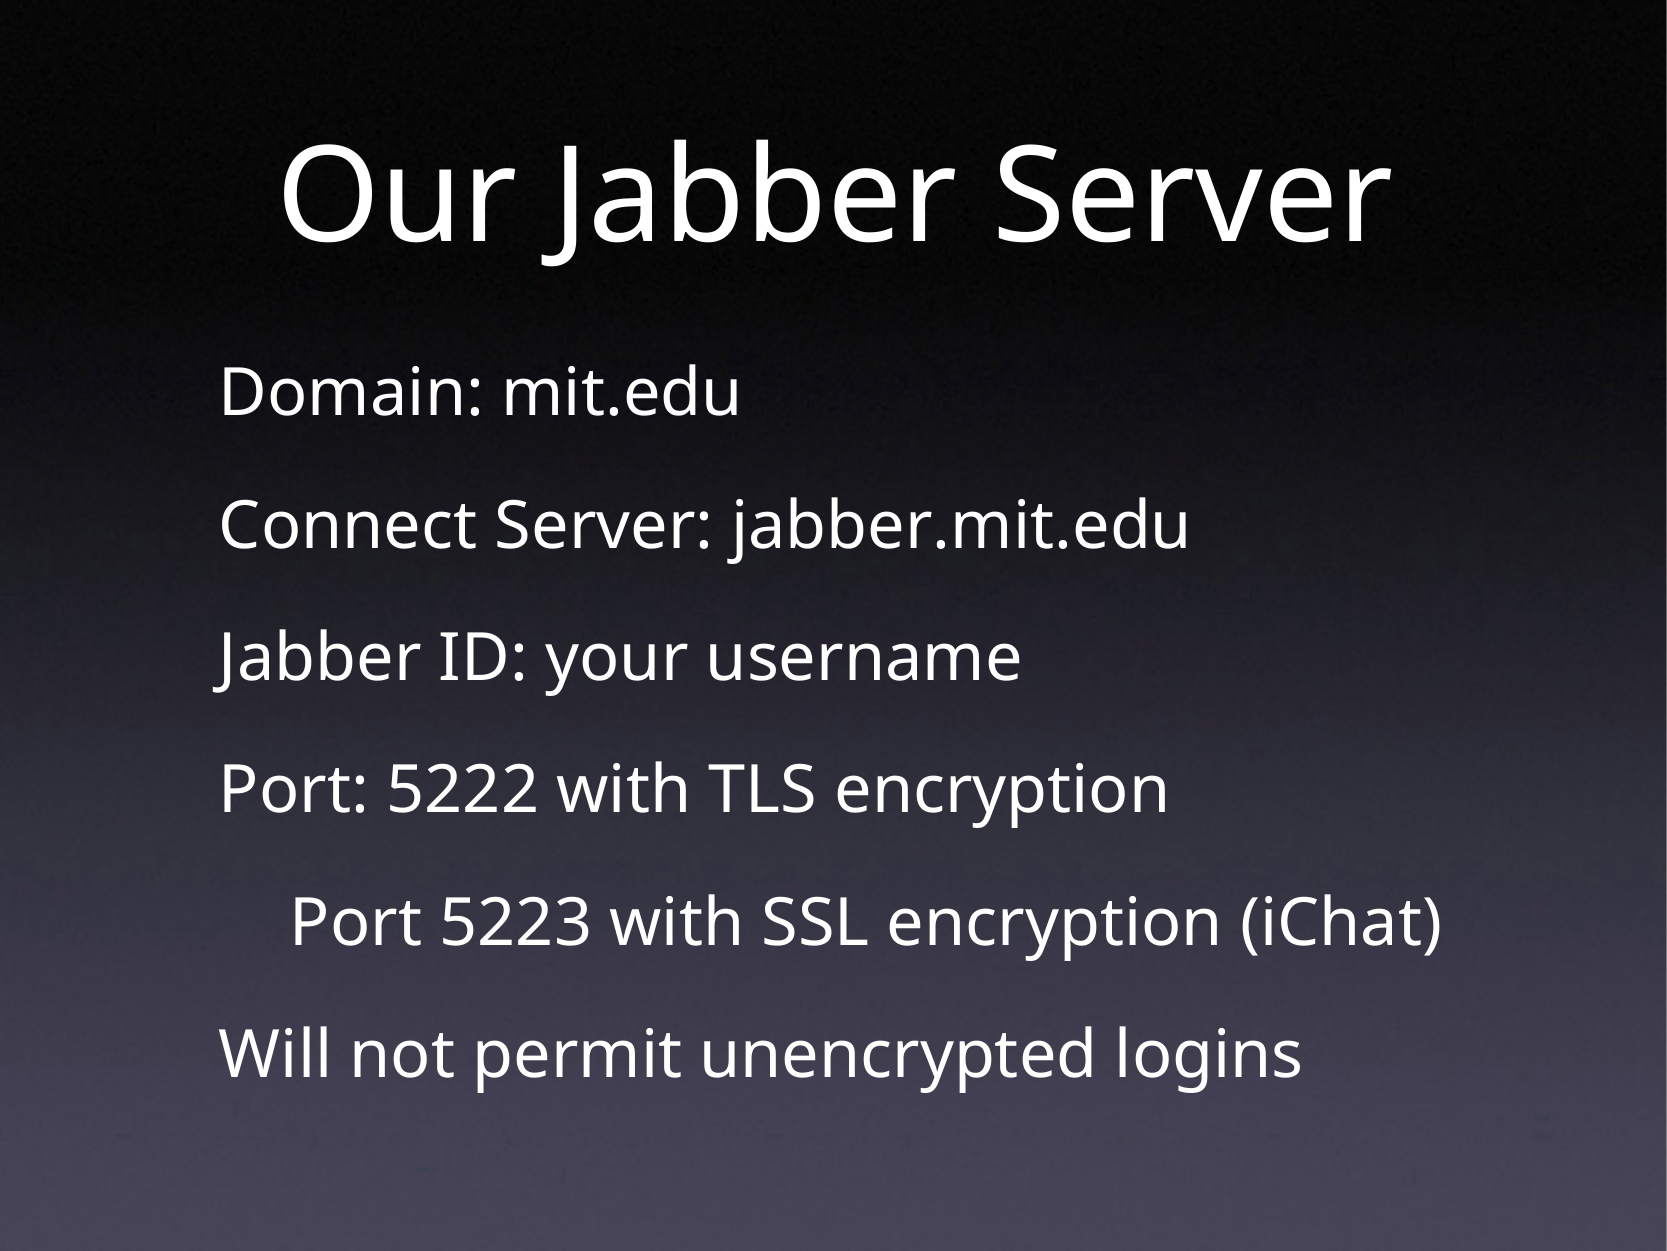

# Our Jabber Server
Domain: mit.edu
Connect Server: jabber.mit.edu
Jabber ID: your username
Port: 5222 with TLS encryption
Port 5223 with SSL encryption (iChat)
Will not permit unencrypted logins